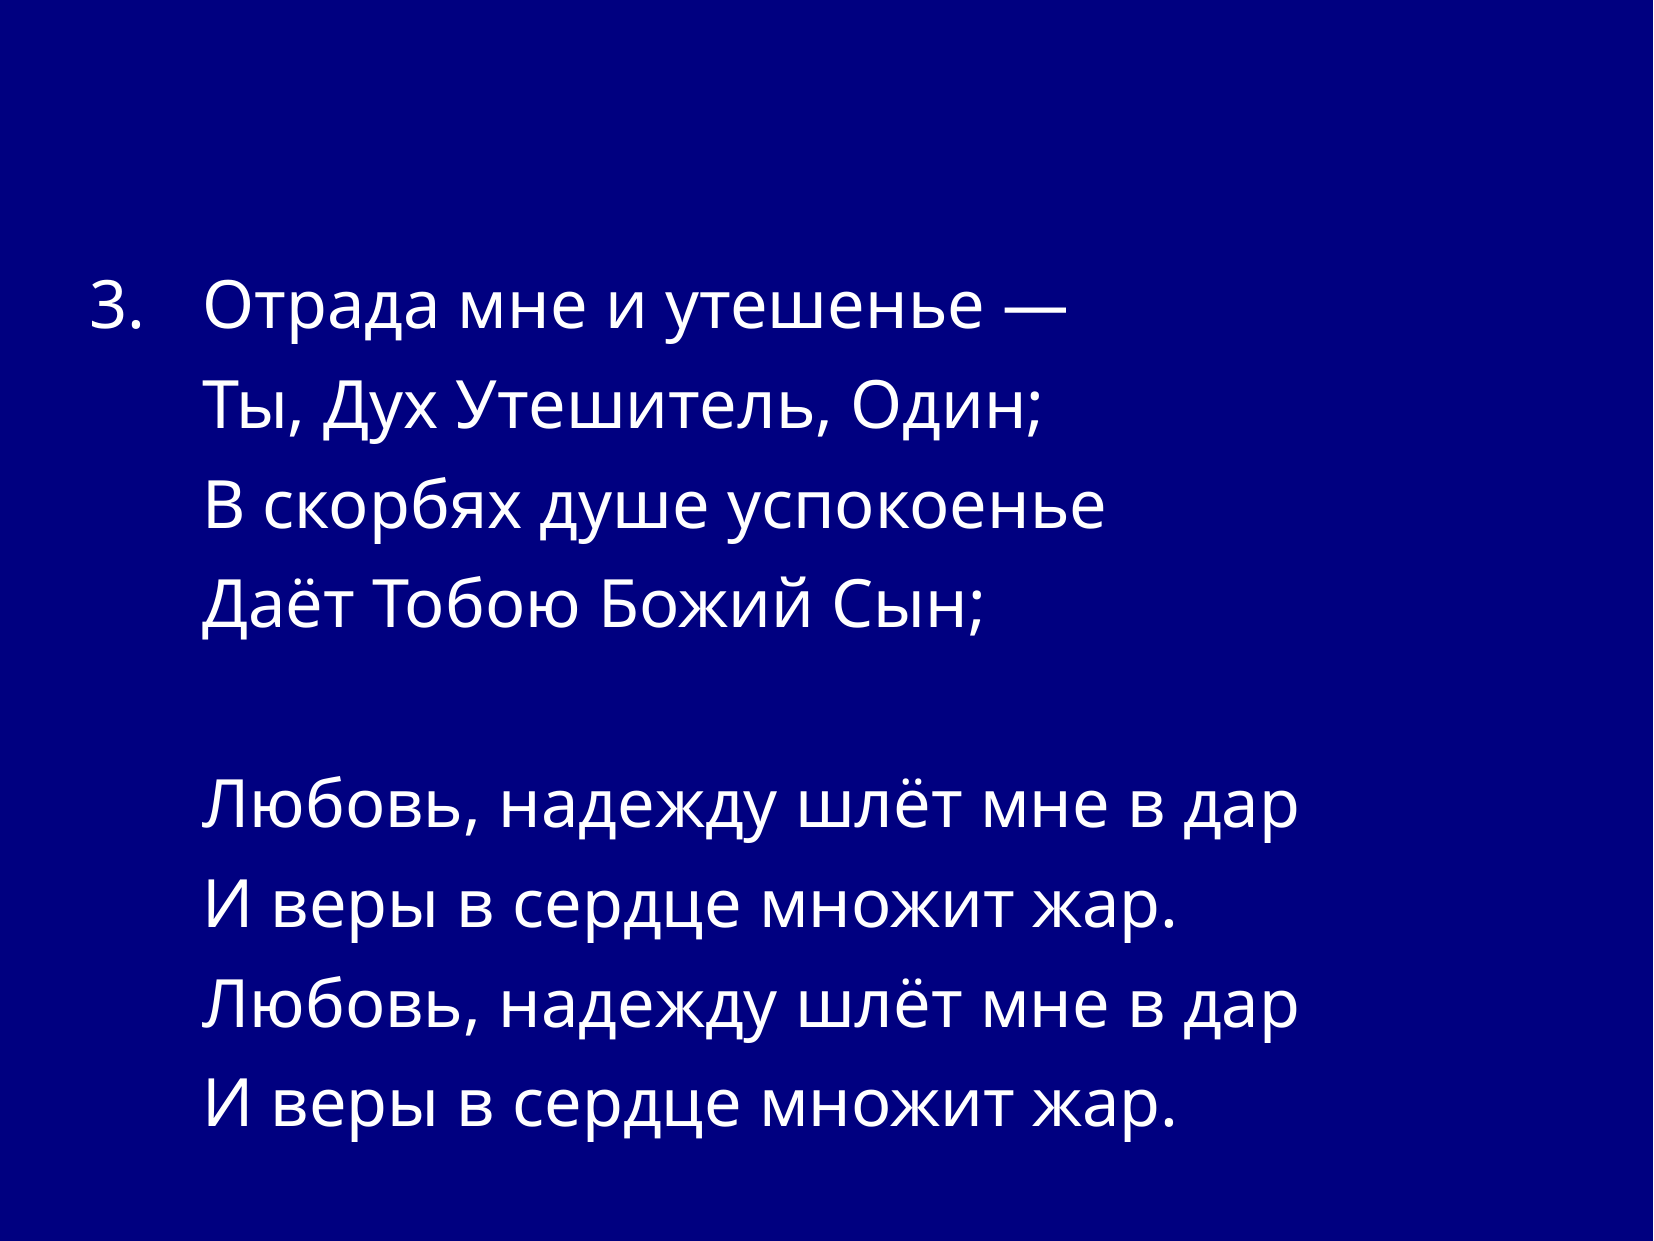

3.	Отрада мне и утешенье —
	Ты, Дух Утешитель, Один;
	В скорбях душе успокоенье
	Даёт Тобою Божий Сын;
	Любовь, надежду шлёт мне в дар
	И веры в сердце множит жар.
	Любовь, надежду шлёт мне в дар
	И веры в сердце множит жар.